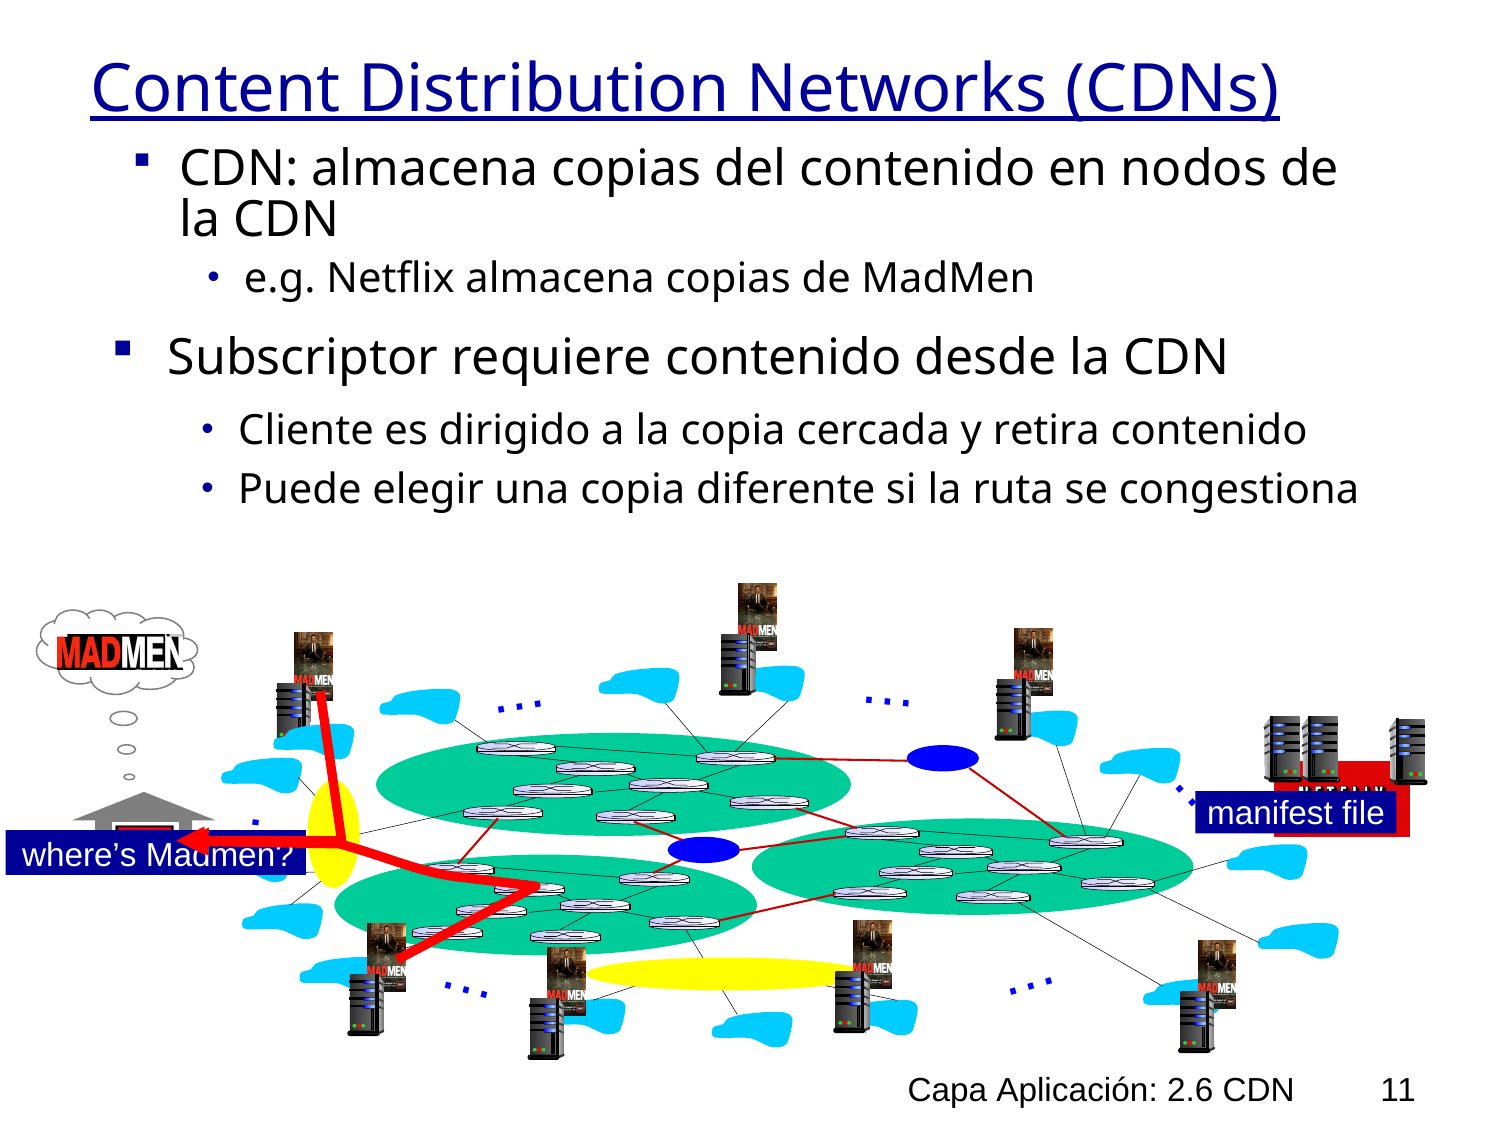

Content Distribution Networks (CDNs)
CDN: almacena copias del contenido en nodos de la CDN
e.g. Netflix almacena copias de MadMen
# Subscriptor requiere contenido desde la CDN
Cliente es dirigido a la copia cercada y retira contenido
Puede elegir una copia diferente si la ruta se congestiona
…
…
…
…
…
…
manifest file
where’s Madmen?
11